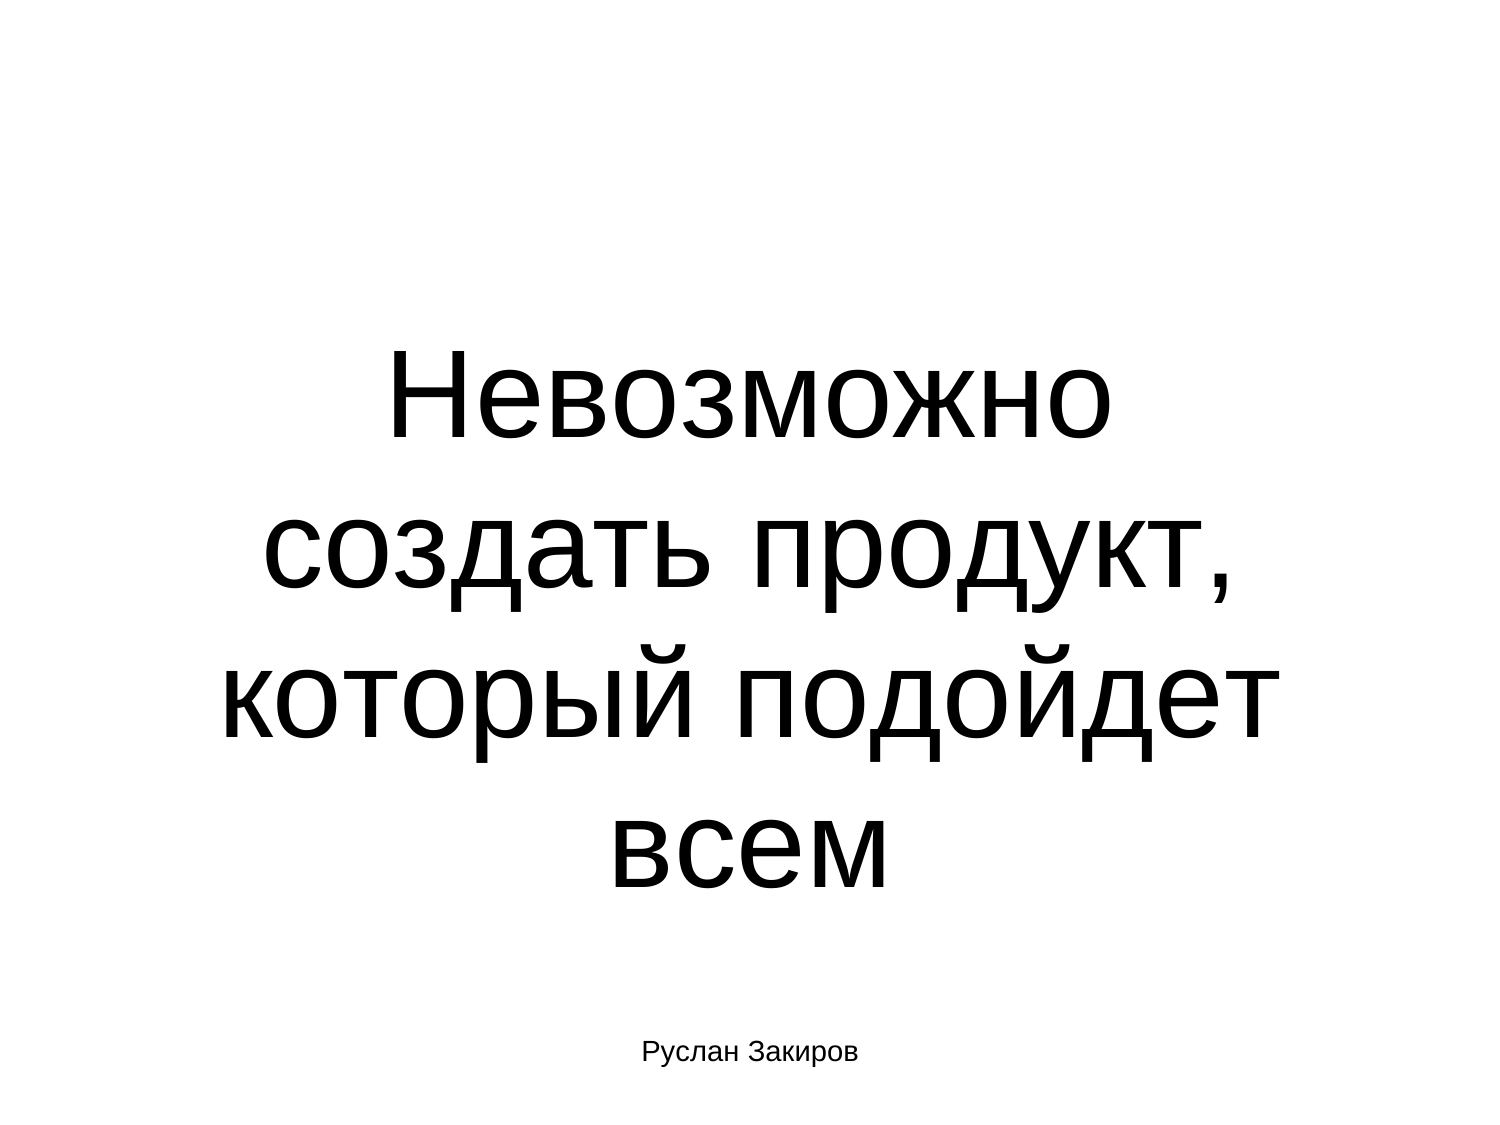

# Невозможно создать продукт, который подойдет всем
Руслан Закиров